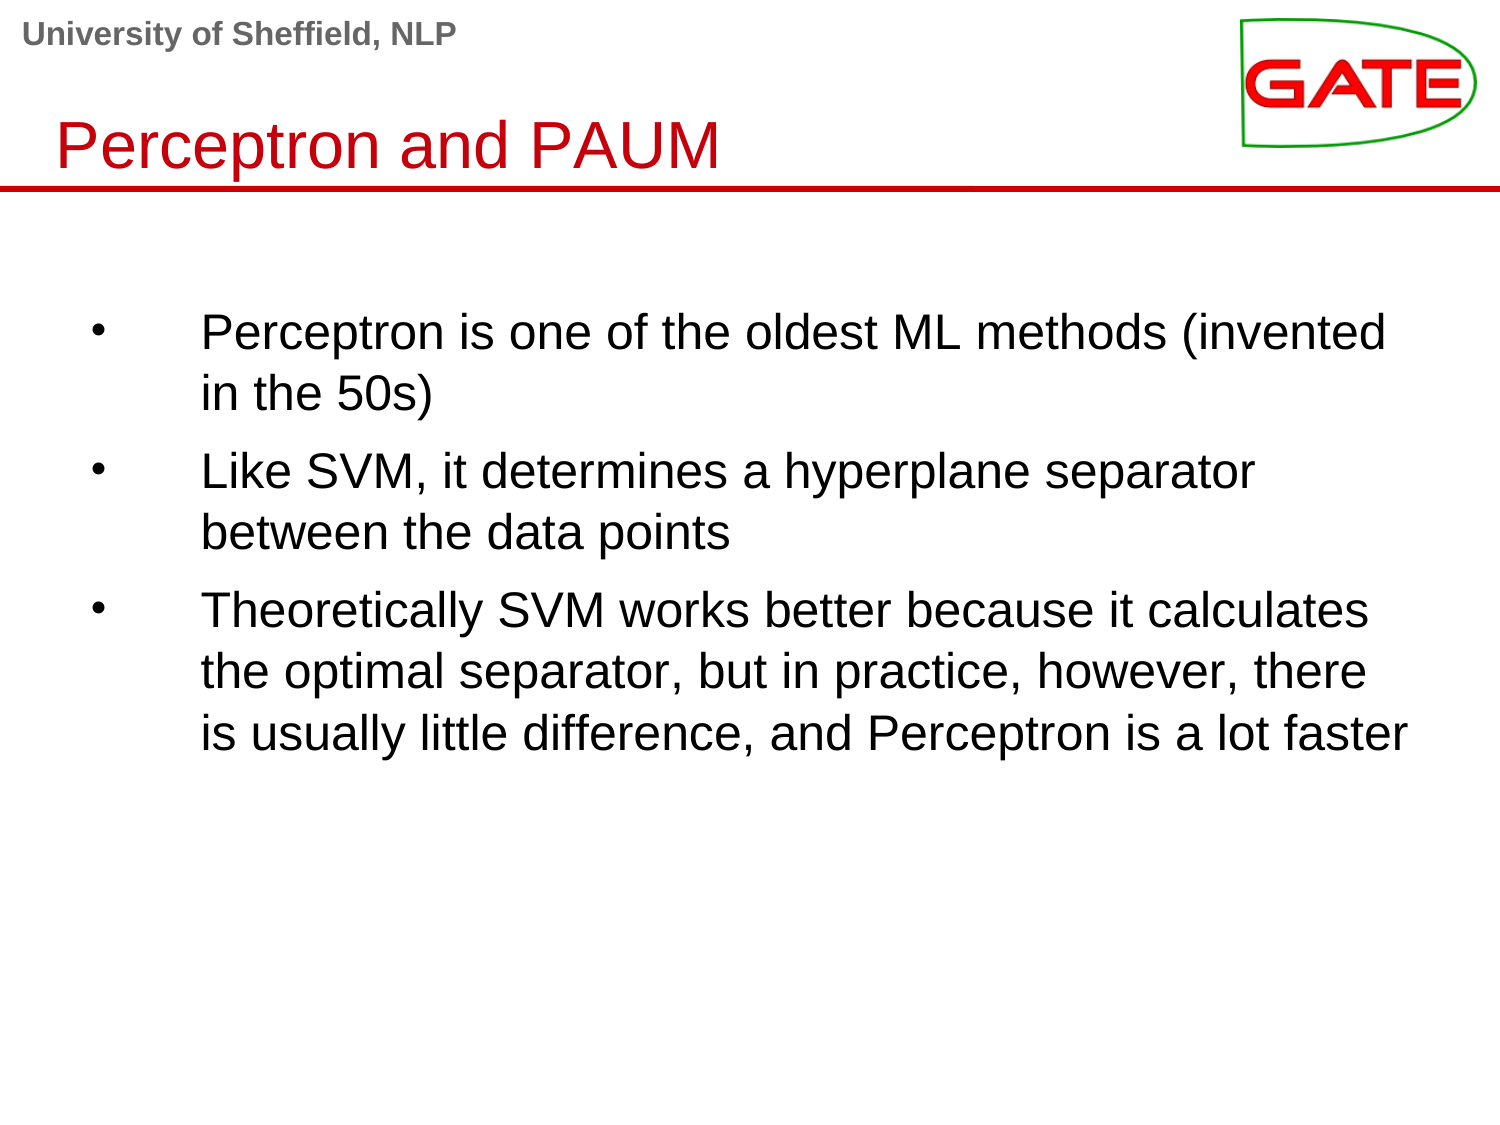

# Perceptron and PAUM
Perceptron is one of the oldest ML methods (invented in the 50s)
Like SVM, it determines a hyperplane separator between the data points
Theoretically SVM works better because it calculates the optimal separator, but in practice, however, there is usually little difference, and Perceptron is a lot faster